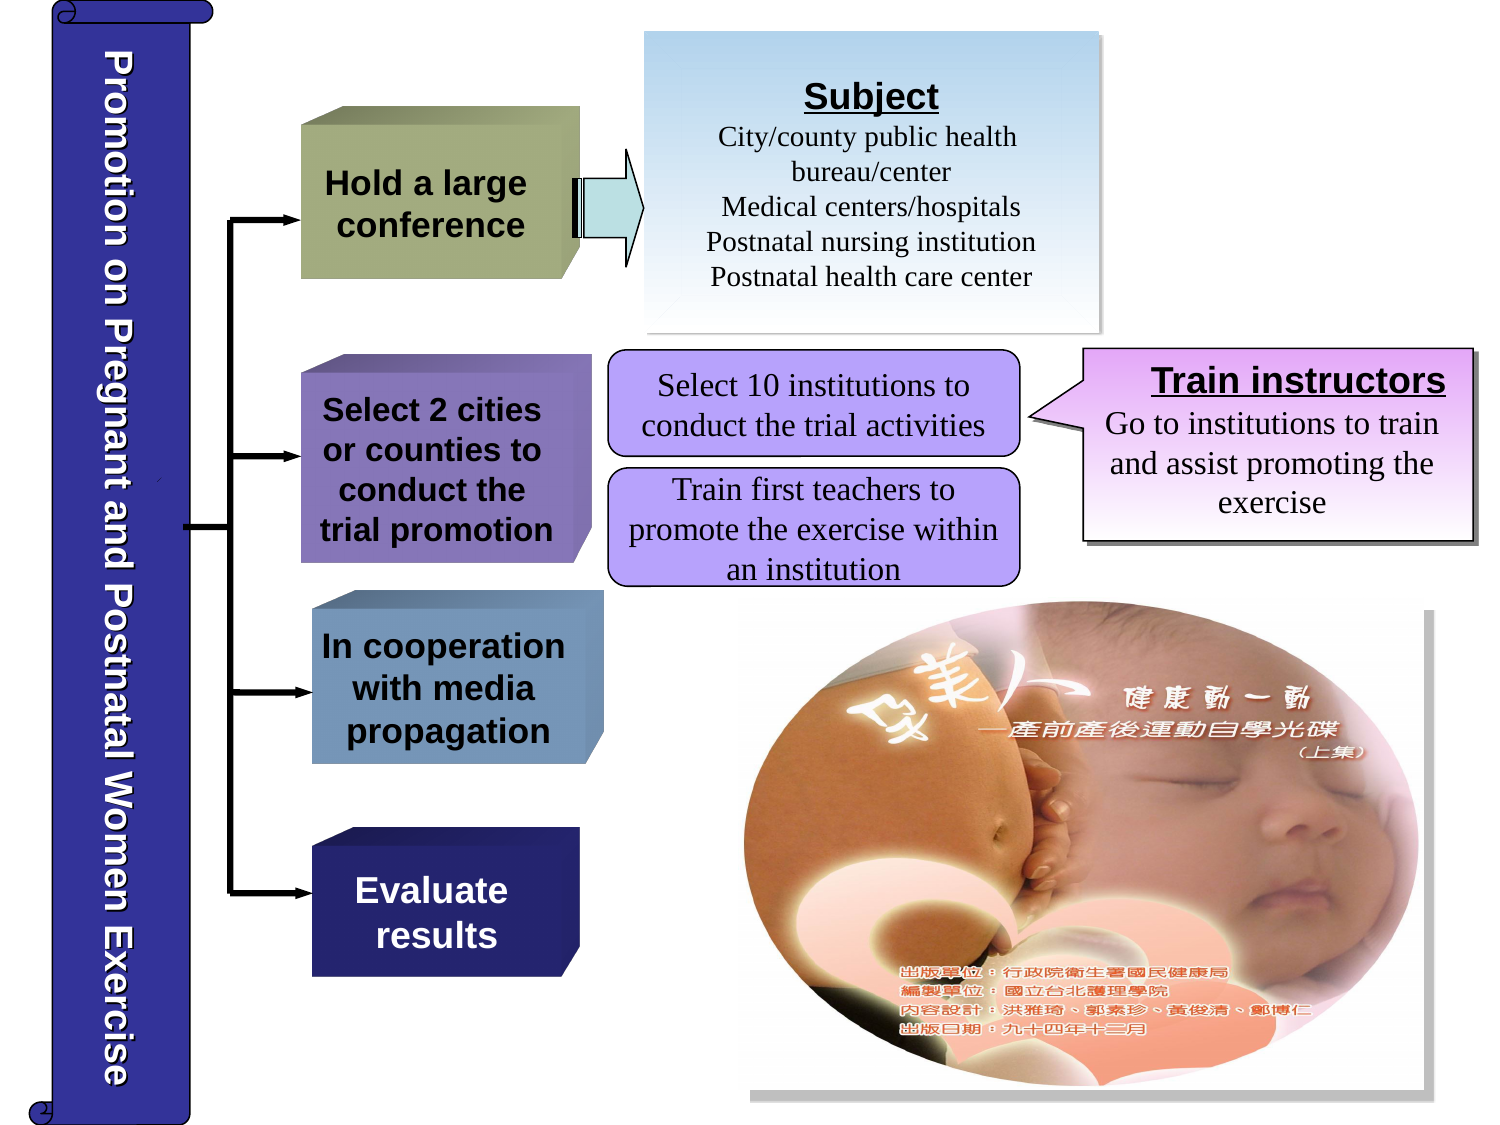

Promotion on Pregnant and Postnatal Women Exercise
Subject
City/county public health
bureau/center
Medical centers/hospitals
Postnatal nursing institution
Postnatal health care center
Hold a large
conference
 Train instructors
Go to institutions to train and assist promoting the exercise
Select 10 institutions to
conduct the trial activities
Select 2 cities
or counties to
conduct the
trial promotion
Train first teachers to
promote the exercise within
an institution
In cooperation
with media
propagation
Evaluate
results
#